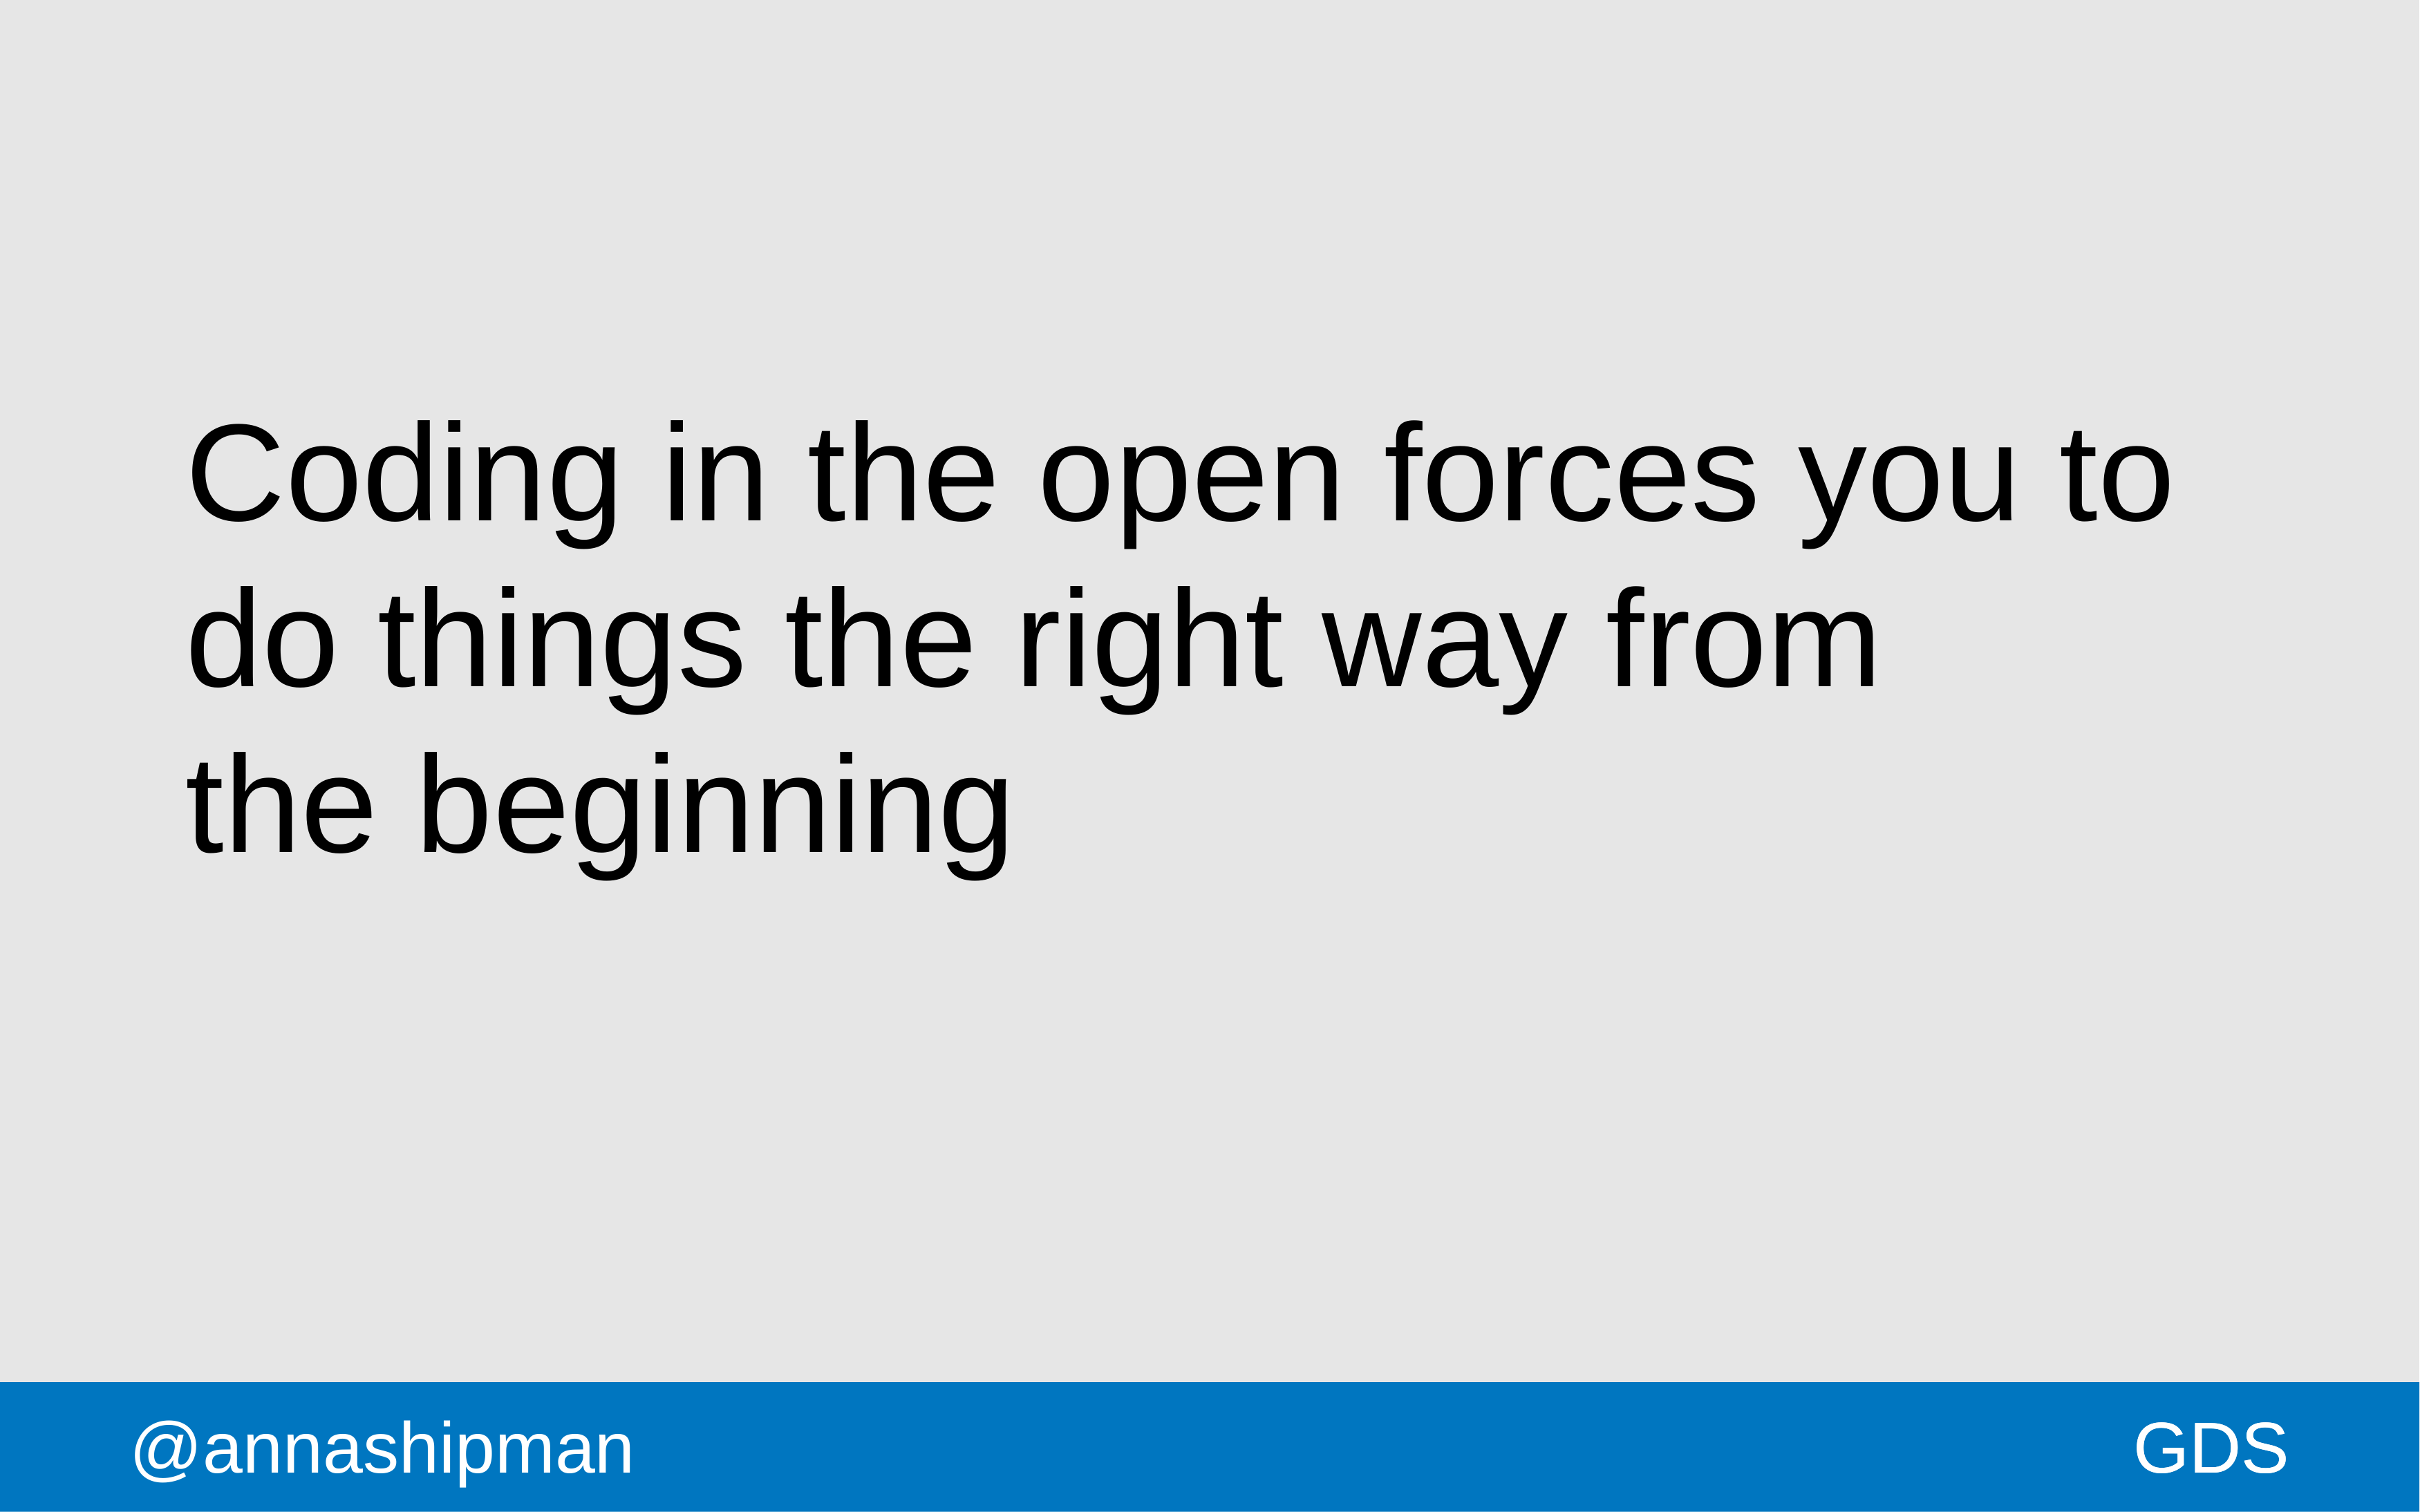

# Coding in the open forces you to do things the right way from the beginning